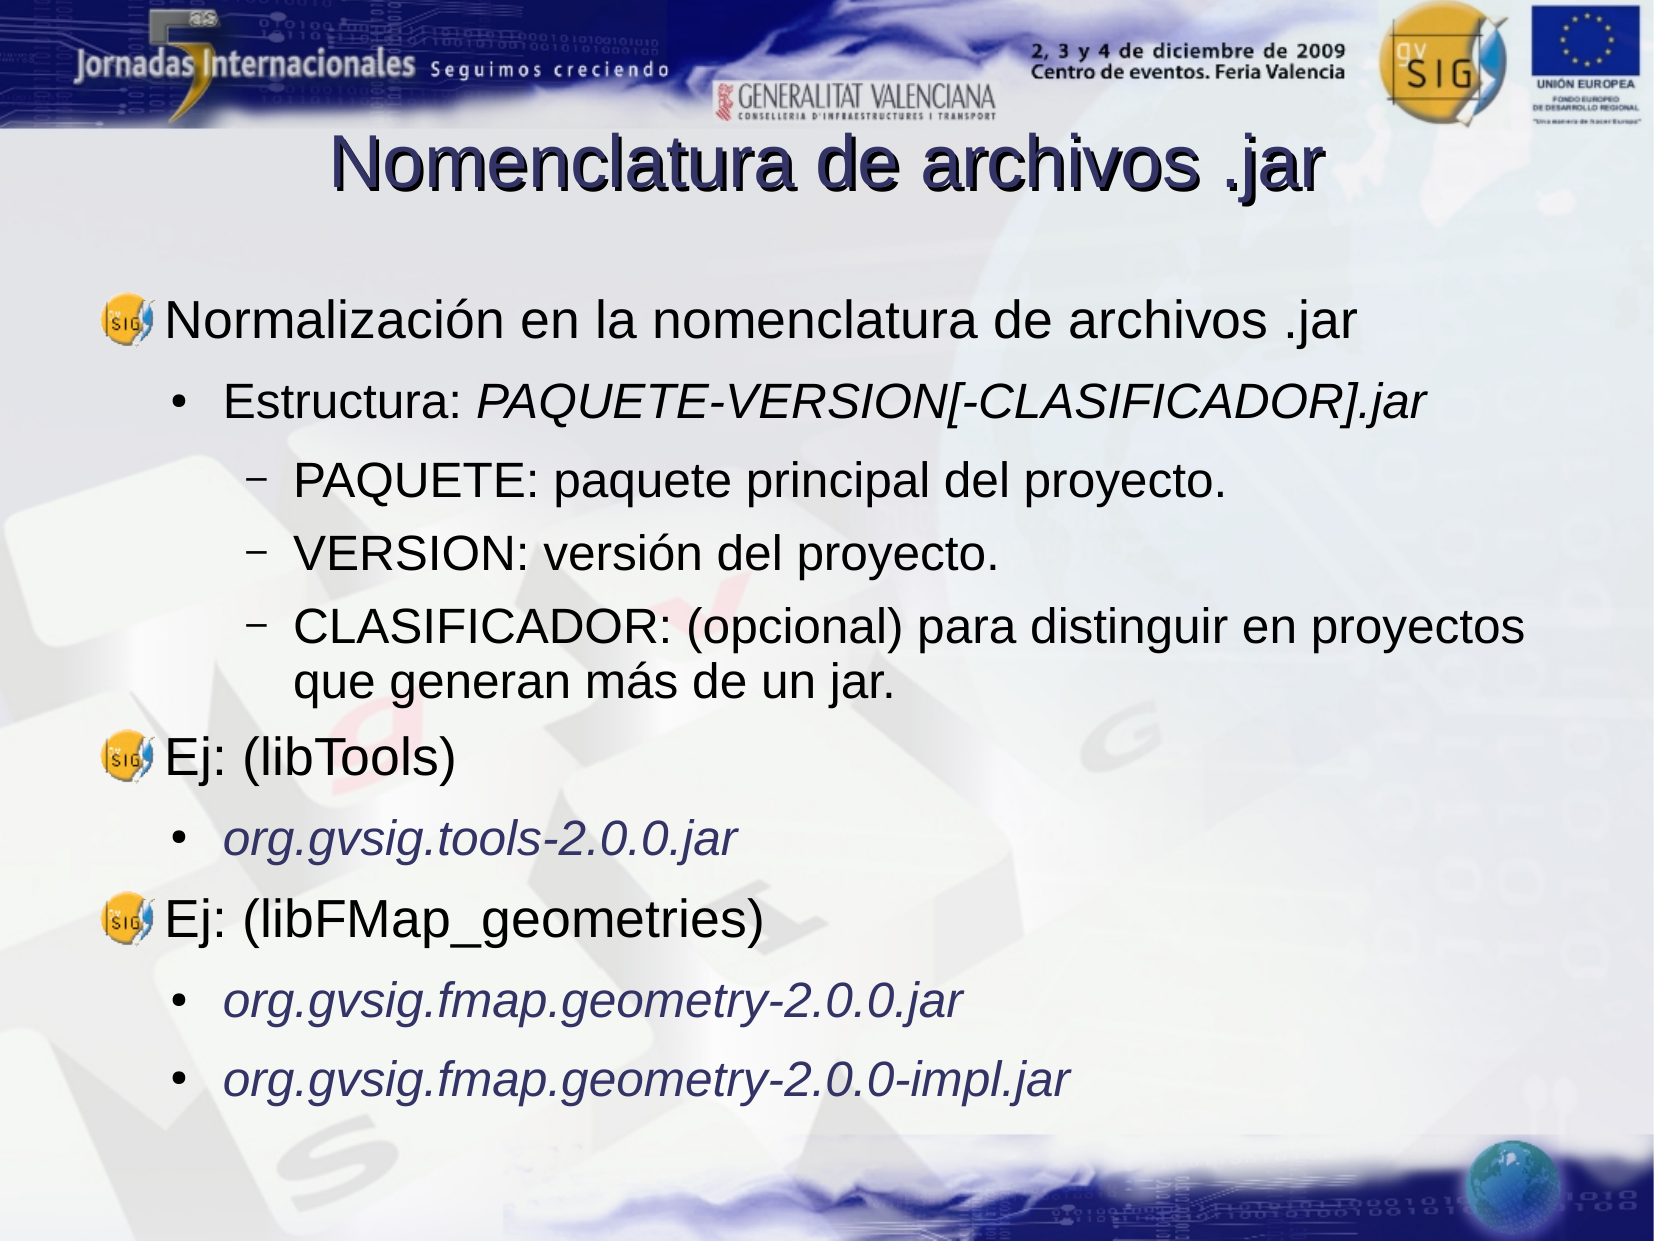

# Nomenclatura de archivos .jar
Normalización en la nomenclatura de archivos .jar
Estructura: PAQUETE-VERSION[-CLASIFICADOR].jar
PAQUETE: paquete principal del proyecto.
VERSION: versión del proyecto.
CLASIFICADOR: (opcional) para distinguir en proyectos que generan más de un jar.
Ej: (libTools)
org.gvsig.tools-2.0.0.jar
Ej: (libFMap_geometries)
org.gvsig.fmap.geometry-2.0.0.jar
org.gvsig.fmap.geometry-2.0.0-impl.jar